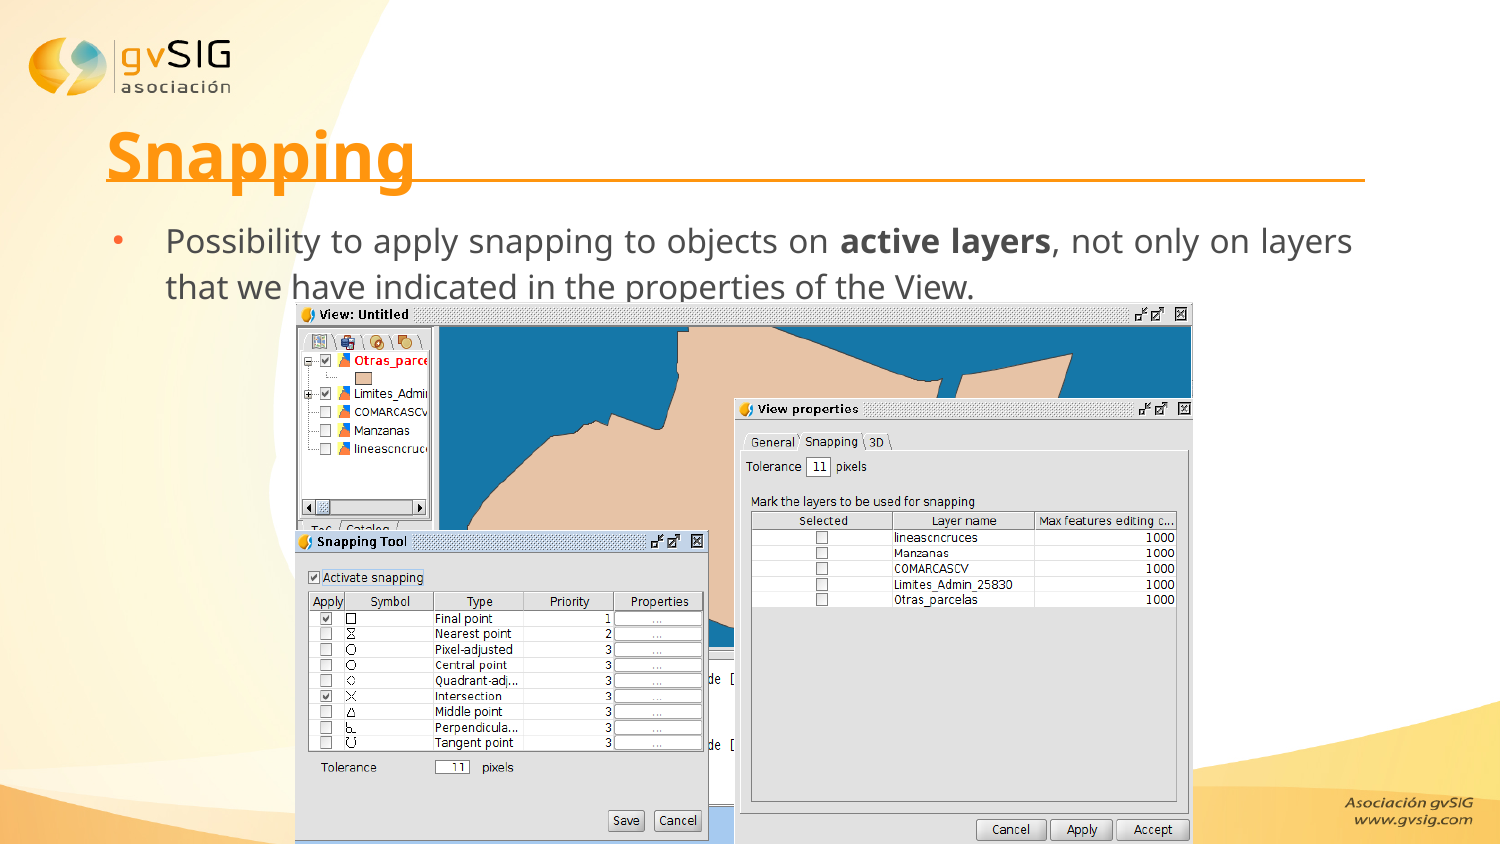

# Snapping
Possibility to apply snapping to objects on active layers, not only on layers that we have indicated in the properties of the View.